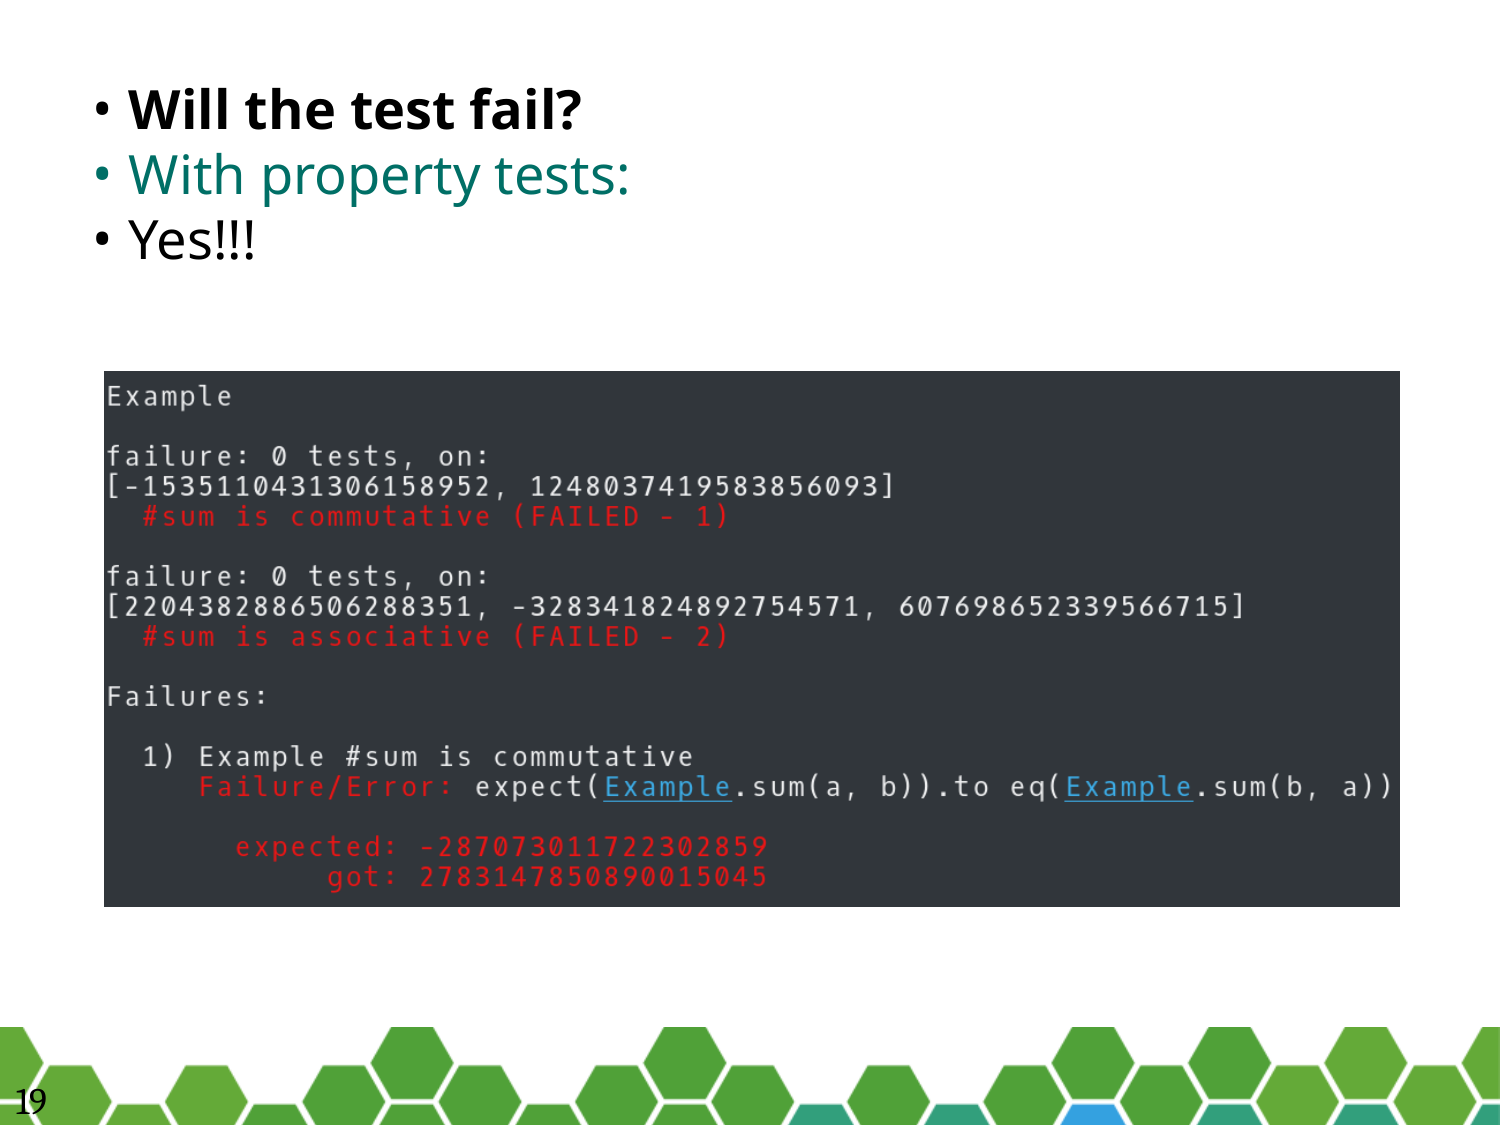

Will the test fail?
With property tests:
Yes!!!